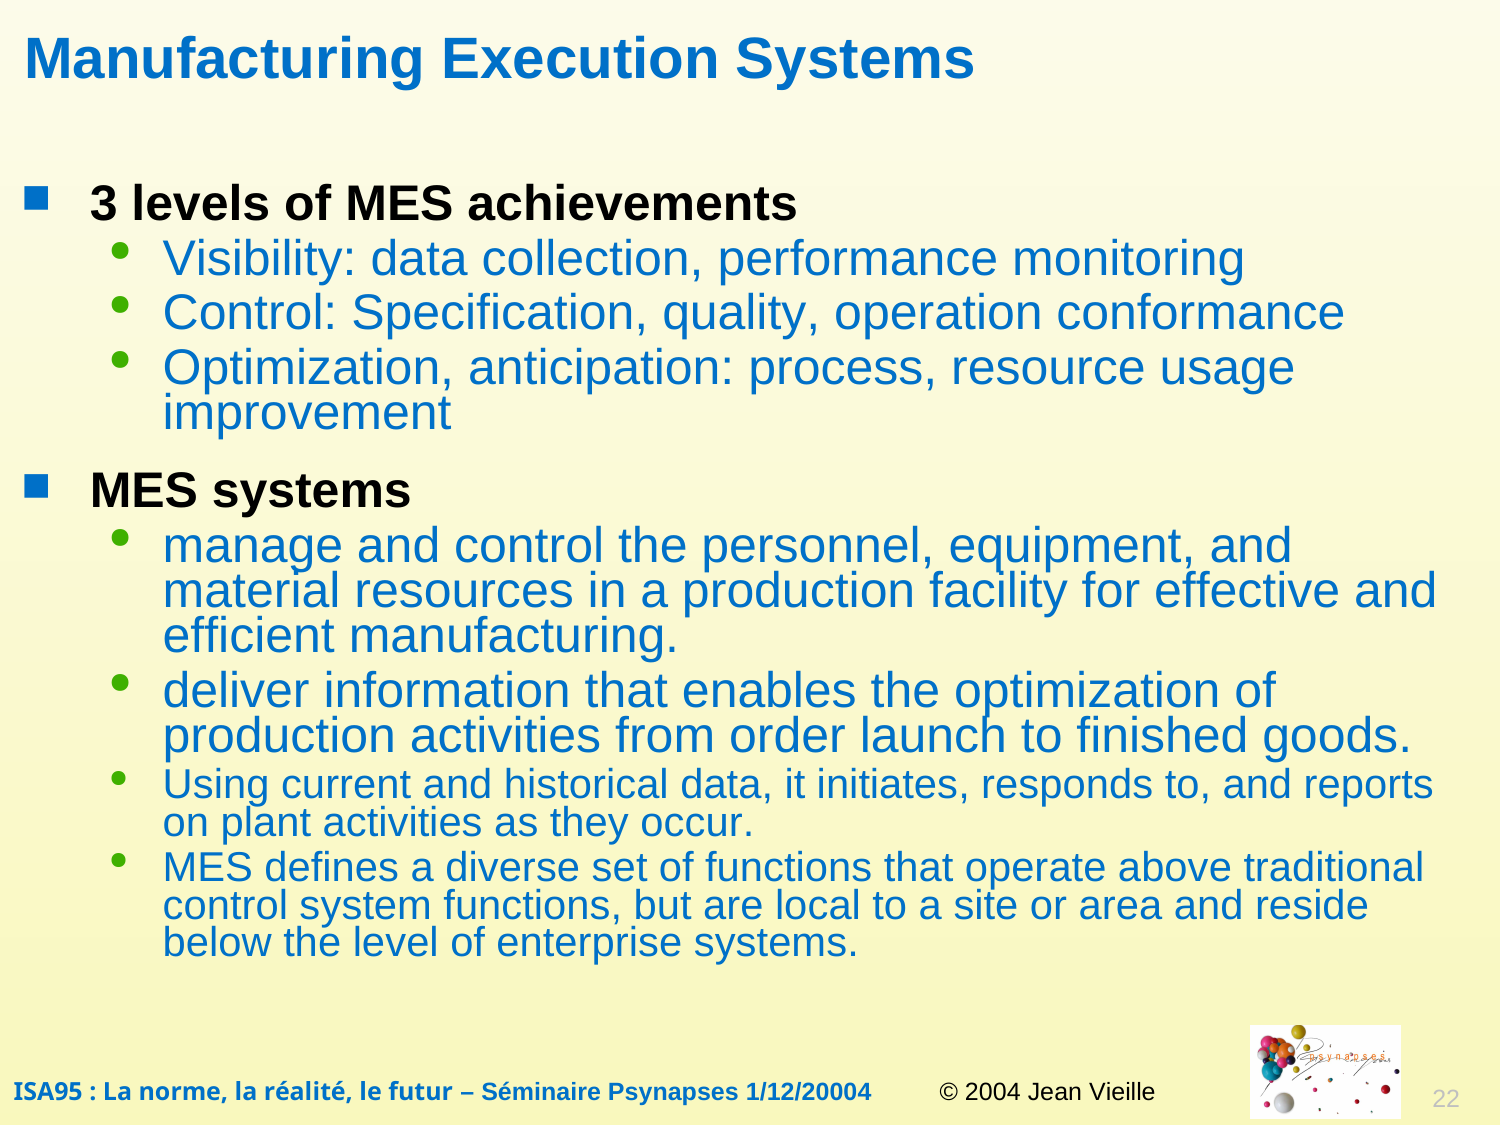

# Manufacturing Execution Systems
3 levels of MES achievements
Visibility: data collection, performance monitoring
Control: Specification, quality, operation conformance
Optimization, anticipation: process, resource usage improvement
MES systems
manage and control the personnel, equipment, and material resources in a production facility for effective and efficient manufacturing.
deliver information that enables the optimization of production activities from order launch to finished goods.
Using current and historical data, it initiates, responds to, and reports on plant activities as they occur.
MES defines a diverse set of functions that operate above traditional control system functions, but are local to a site or area and reside below the level of enterprise systems.